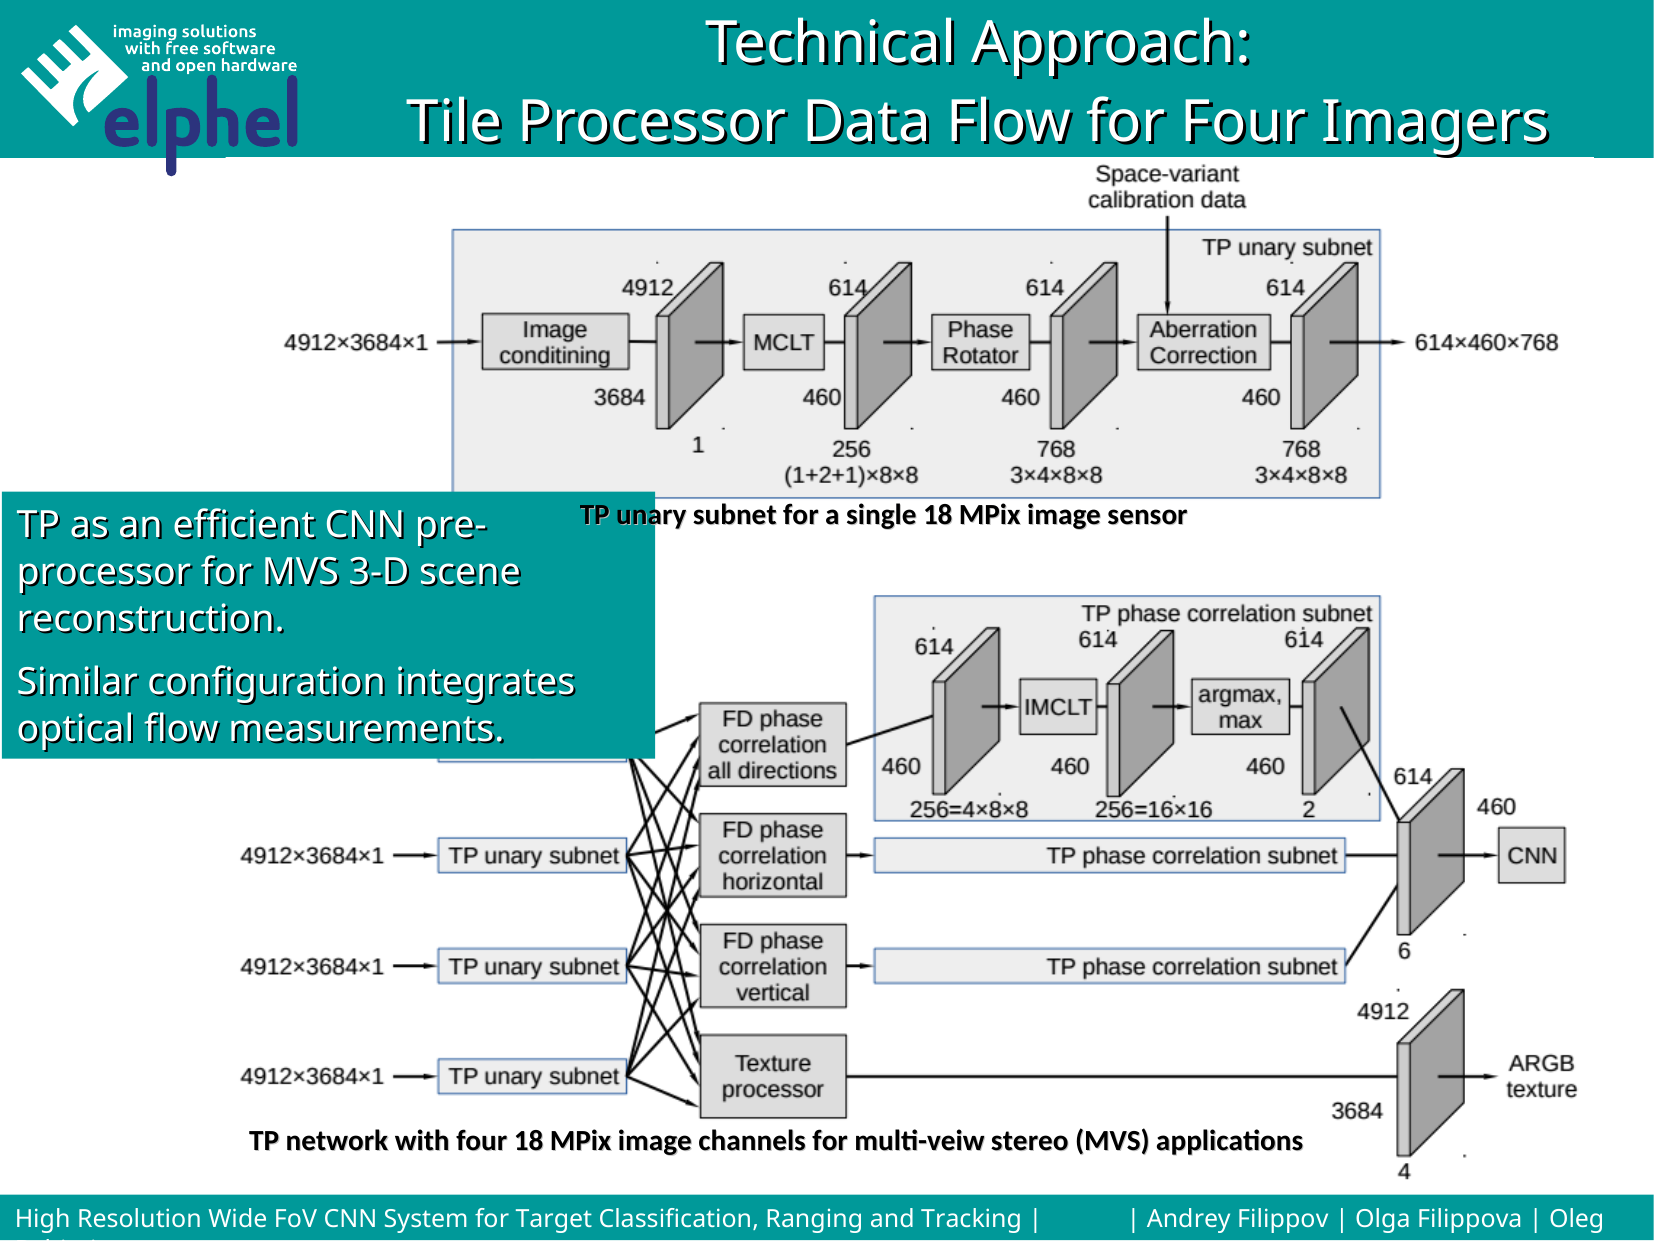

# Technical Approach: Tile Processor Data Flow for Four Imagers
TP as an efficient CNN pre-processor for MVS 3-D scene reconstruction.
Similar configuration integrates optical flow measurements.
TP unary subnet for a single 18 MPix image sensor
TP network with four 18 MPix image channels for multi-veiw stereo (MVS) applications